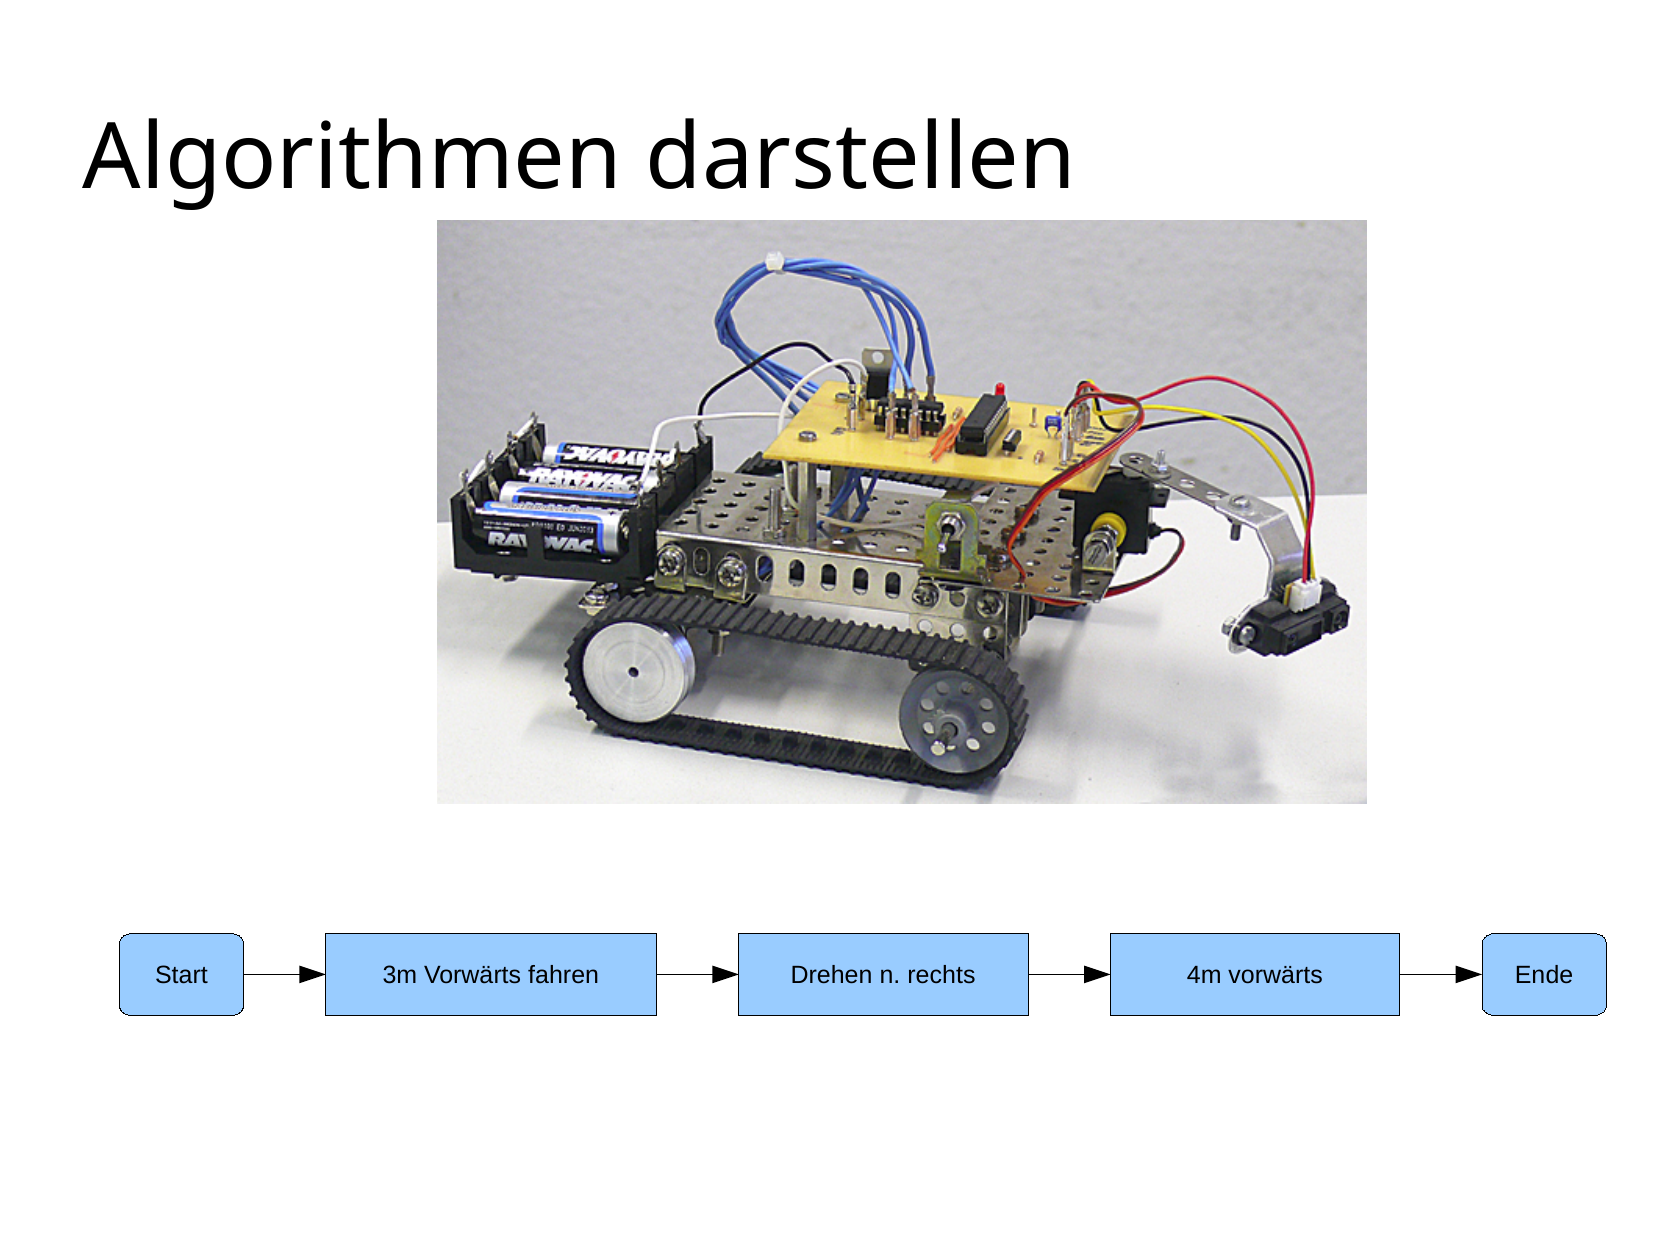

# Algorithmen darstellen
Start
3m Vorwärts fahren
Drehen n. rechts
4m vorwärts
Ende